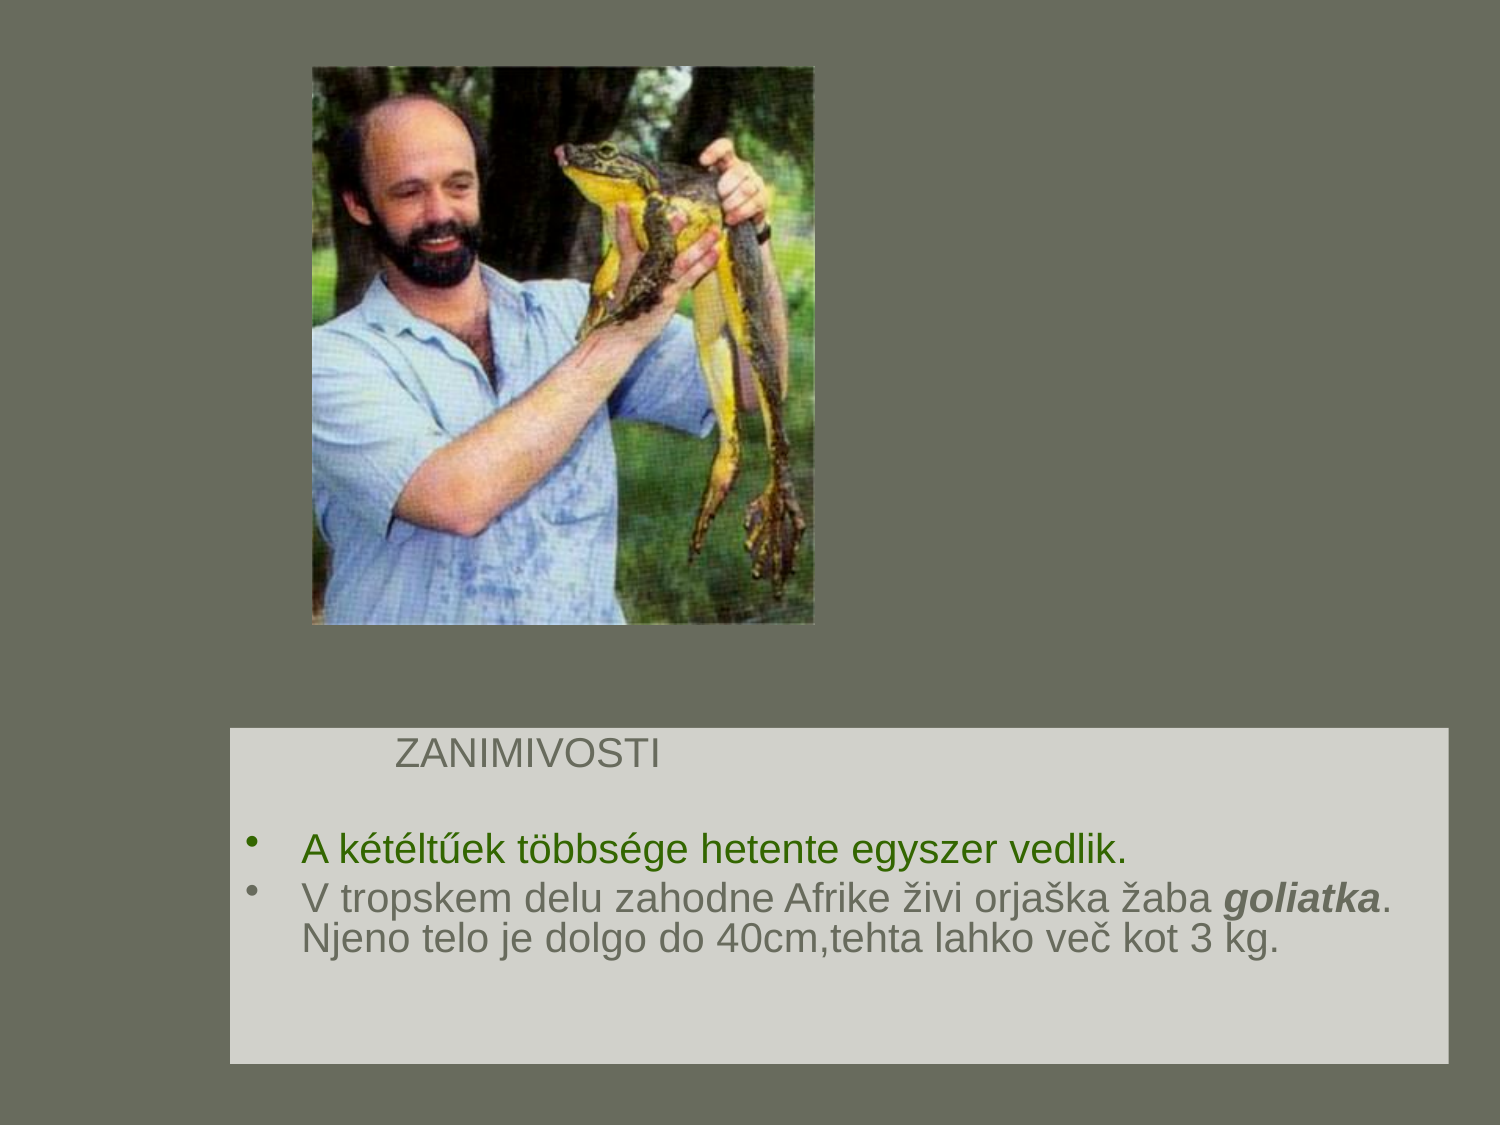

#
 ZANIMIVOSTI
A kétéltűek többsége hetente egyszer vedlik.
V tropskem delu zahodne Afrike živi orjaška žaba goliatka. Njeno telo je dolgo do 40cm,tehta lahko več kot 3 kg.